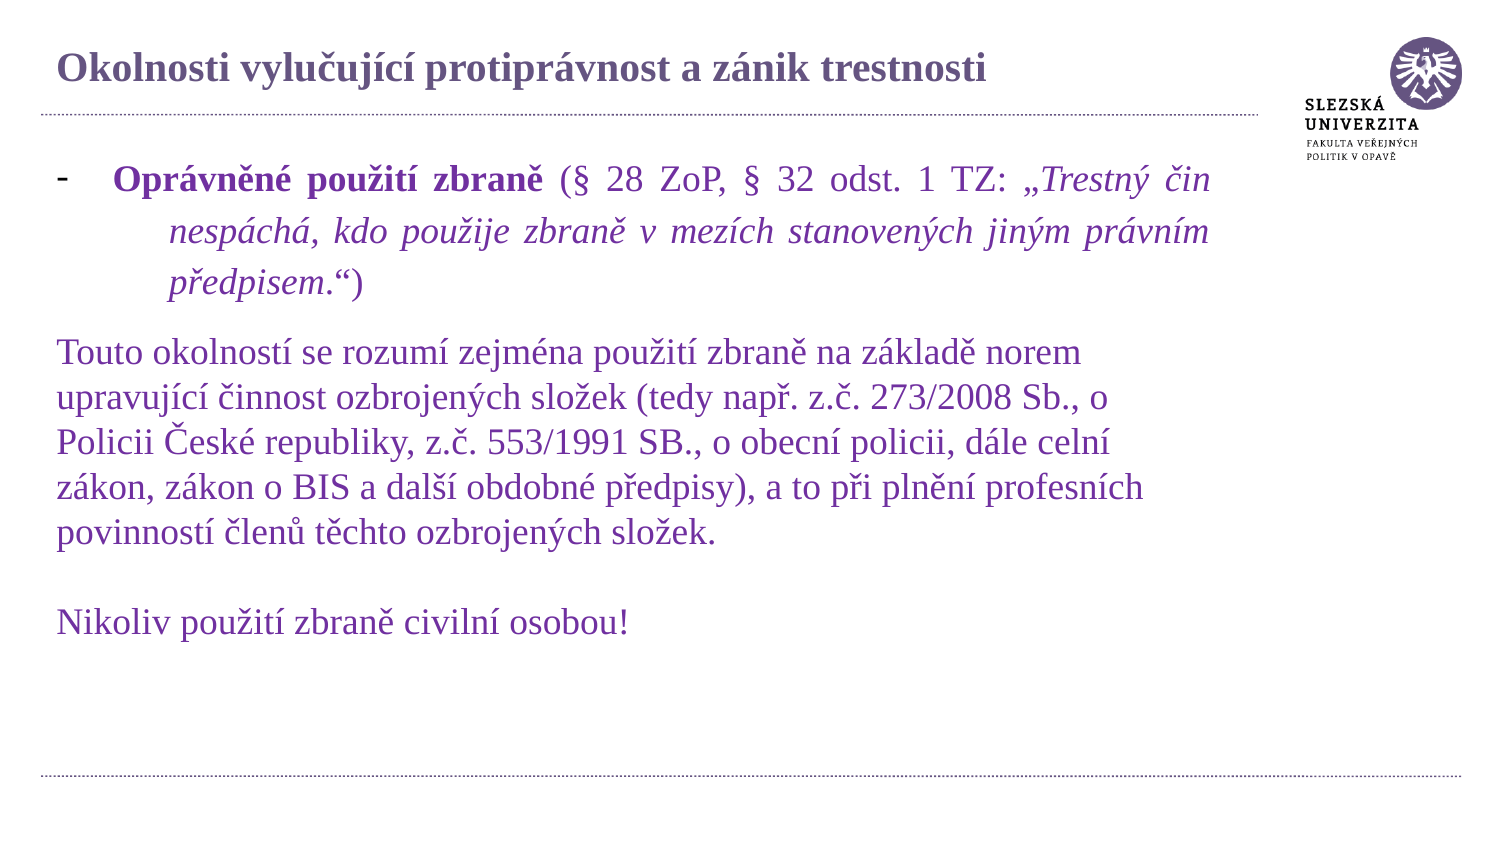

# Okolnosti vylučující protiprávnost a zánik trestnosti
Oprávněné použití zbraně (§ 28 ZoP, § 32 odst. 1 TZ: „Trestný čin nespáchá, kdo použije zbraně v mezích stanovených jiným právním předpisem.“)
Touto okolností se rozumí zejména použití zbraně na základě norem upravující činnost ozbrojených složek (tedy např. z.č. 273/2008 Sb., o Policii České republiky, z.č. 553/1991 SB., o obecní policii, dále celní zákon, zákon o BIS a další obdobné předpisy), a to při plnění profesních povinností členů těchto ozbrojených složek.
Nikoliv použití zbraně civilní osobou!